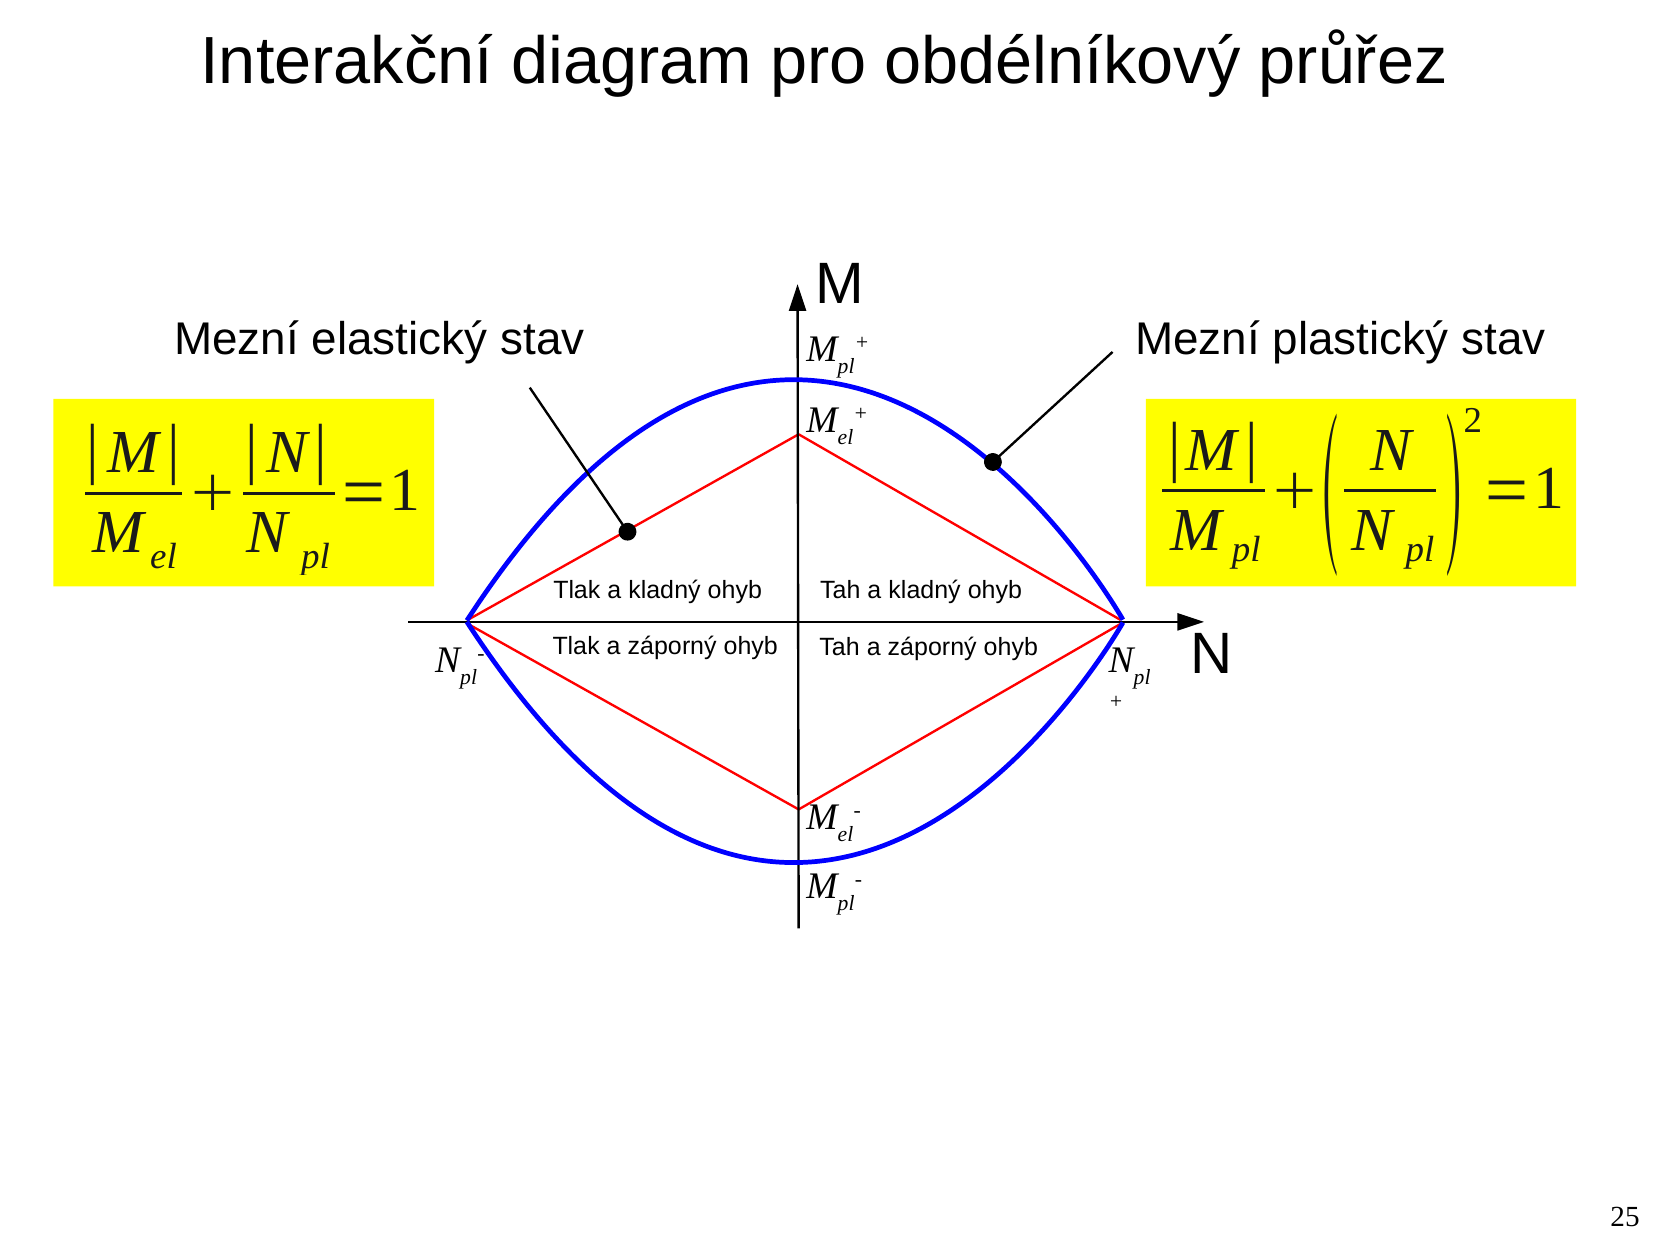

# Interakční diagram pro obdélníkový průřez
M
Mezní plastický stav
Mezní elastický stav
Mpl+
Mel+
Tlak a kladný ohyb
Tah a kladný ohyb
N
Tlak a záporný ohyb
Tah a záporný ohyb
Npl-
Npl+
Mel-
Mpl-
25